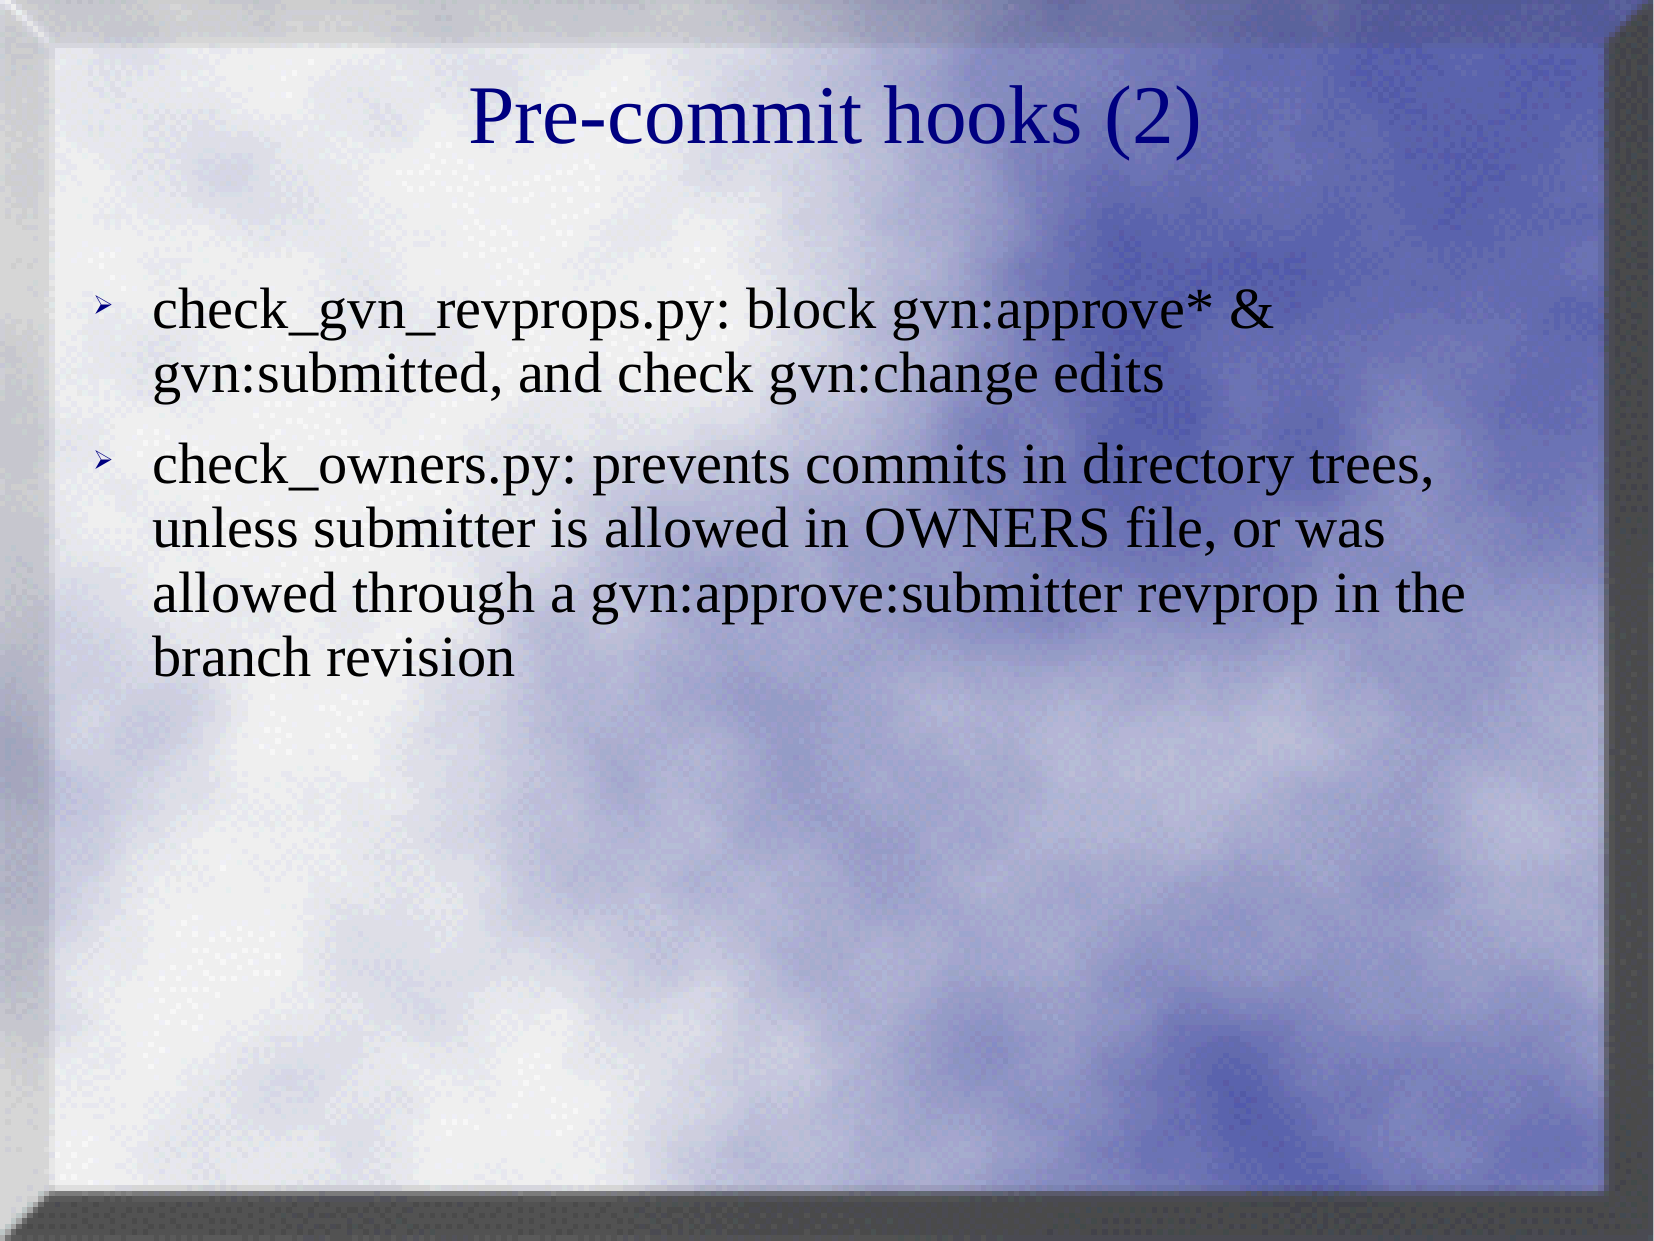

# Pre-commit hooks (2)
check_gvn_revprops.py: block gvn:approve* & gvn:submitted, and check gvn:change edits
check_owners.py: prevents commits in directory trees, unless submitter is allowed in OWNERS file, or was allowed through a gvn:approve:submitter revprop in the branch revision